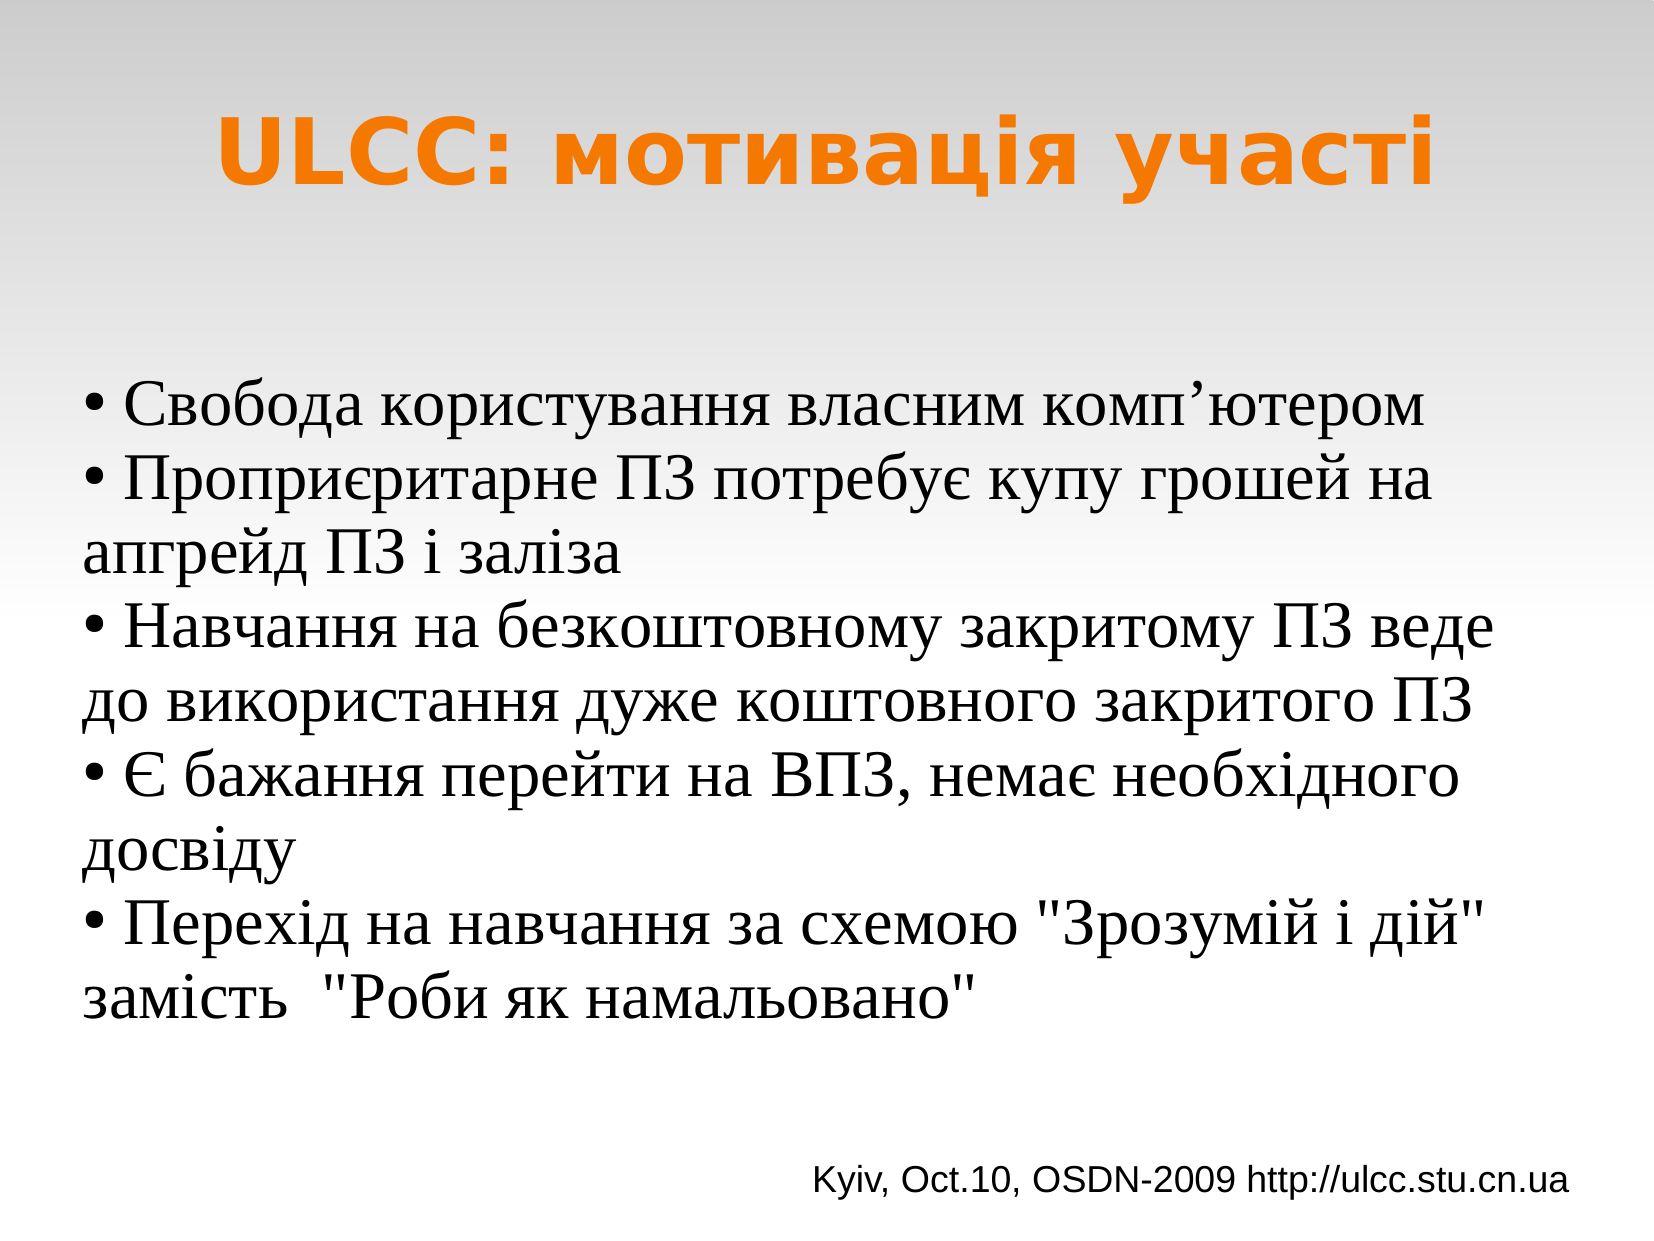

# ULCC: мотивація участі
 Свобода користування власним комп’ютером
 Проприєритарне ПЗ потребує купу грошей на апгрейд ПЗ і заліза
 Навчання на безкоштовному закритому ПЗ веде до використання дуже коштовного закритого ПЗ
 Є бажання перейти на ВПЗ, немає необхідного досвіду
 Перехід на навчання за схемою "Зрозумій і дій" замість "Роби як намальовано"
Kyiv, Oct.10, OSDN-2009 http://ulcc.stu.cn.ua